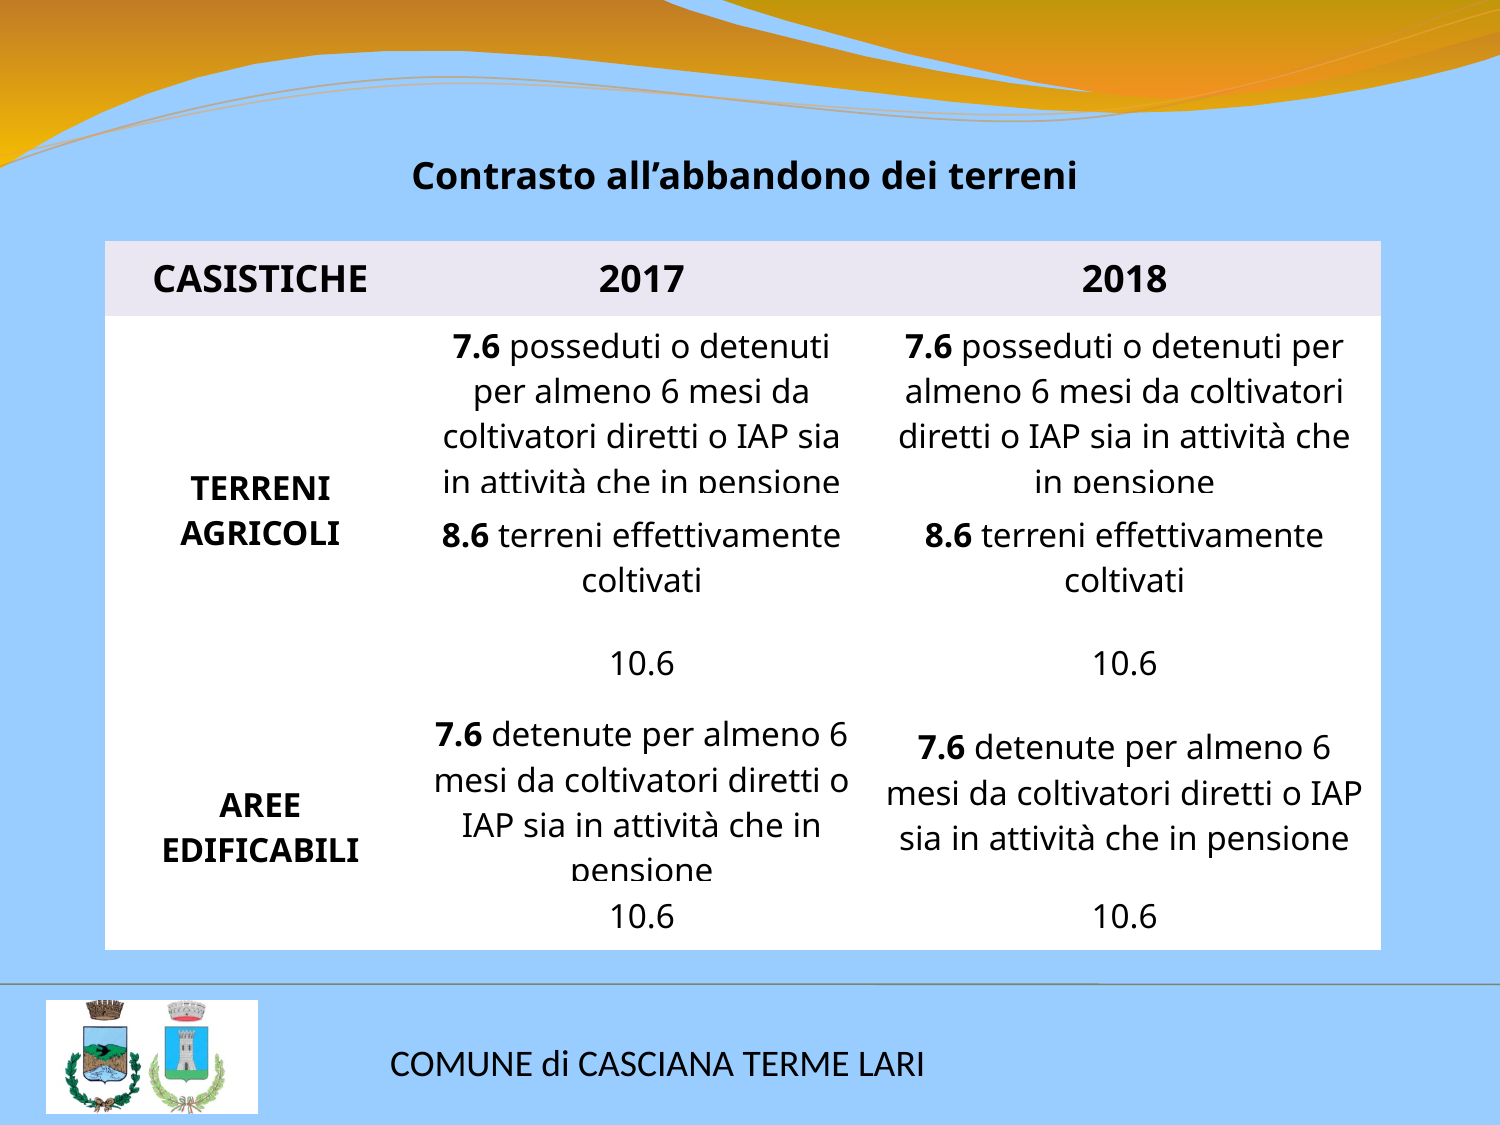

Contrasto all’abbandono dei terreni
| CASISTICHE | 2017 | 2018 |
| --- | --- | --- |
| TERRENI AGRICOLI | 7.6 posseduti o detenuti per almeno 6 mesi da coltivatori diretti o IAP sia in attività che in pensione | 7.6 posseduti o detenuti per almeno 6 mesi da coltivatori diretti o IAP sia in attività che in pensione |
| | 8.6 terreni effettivamente coltivati | 8.6 terreni effettivamente coltivati |
| | 10.6 | 10.6 |
| AREE EDIFICABILI | 7.6 detenute per almeno 6 mesi da coltivatori diretti o IAP sia in attività che in pensione | 7.6 detenute per almeno 6 mesi da coltivatori diretti o IAP sia in attività che in pensione |
| | 10.6 | 10.6 |
COMUNE di CASCIANA TERME LARI